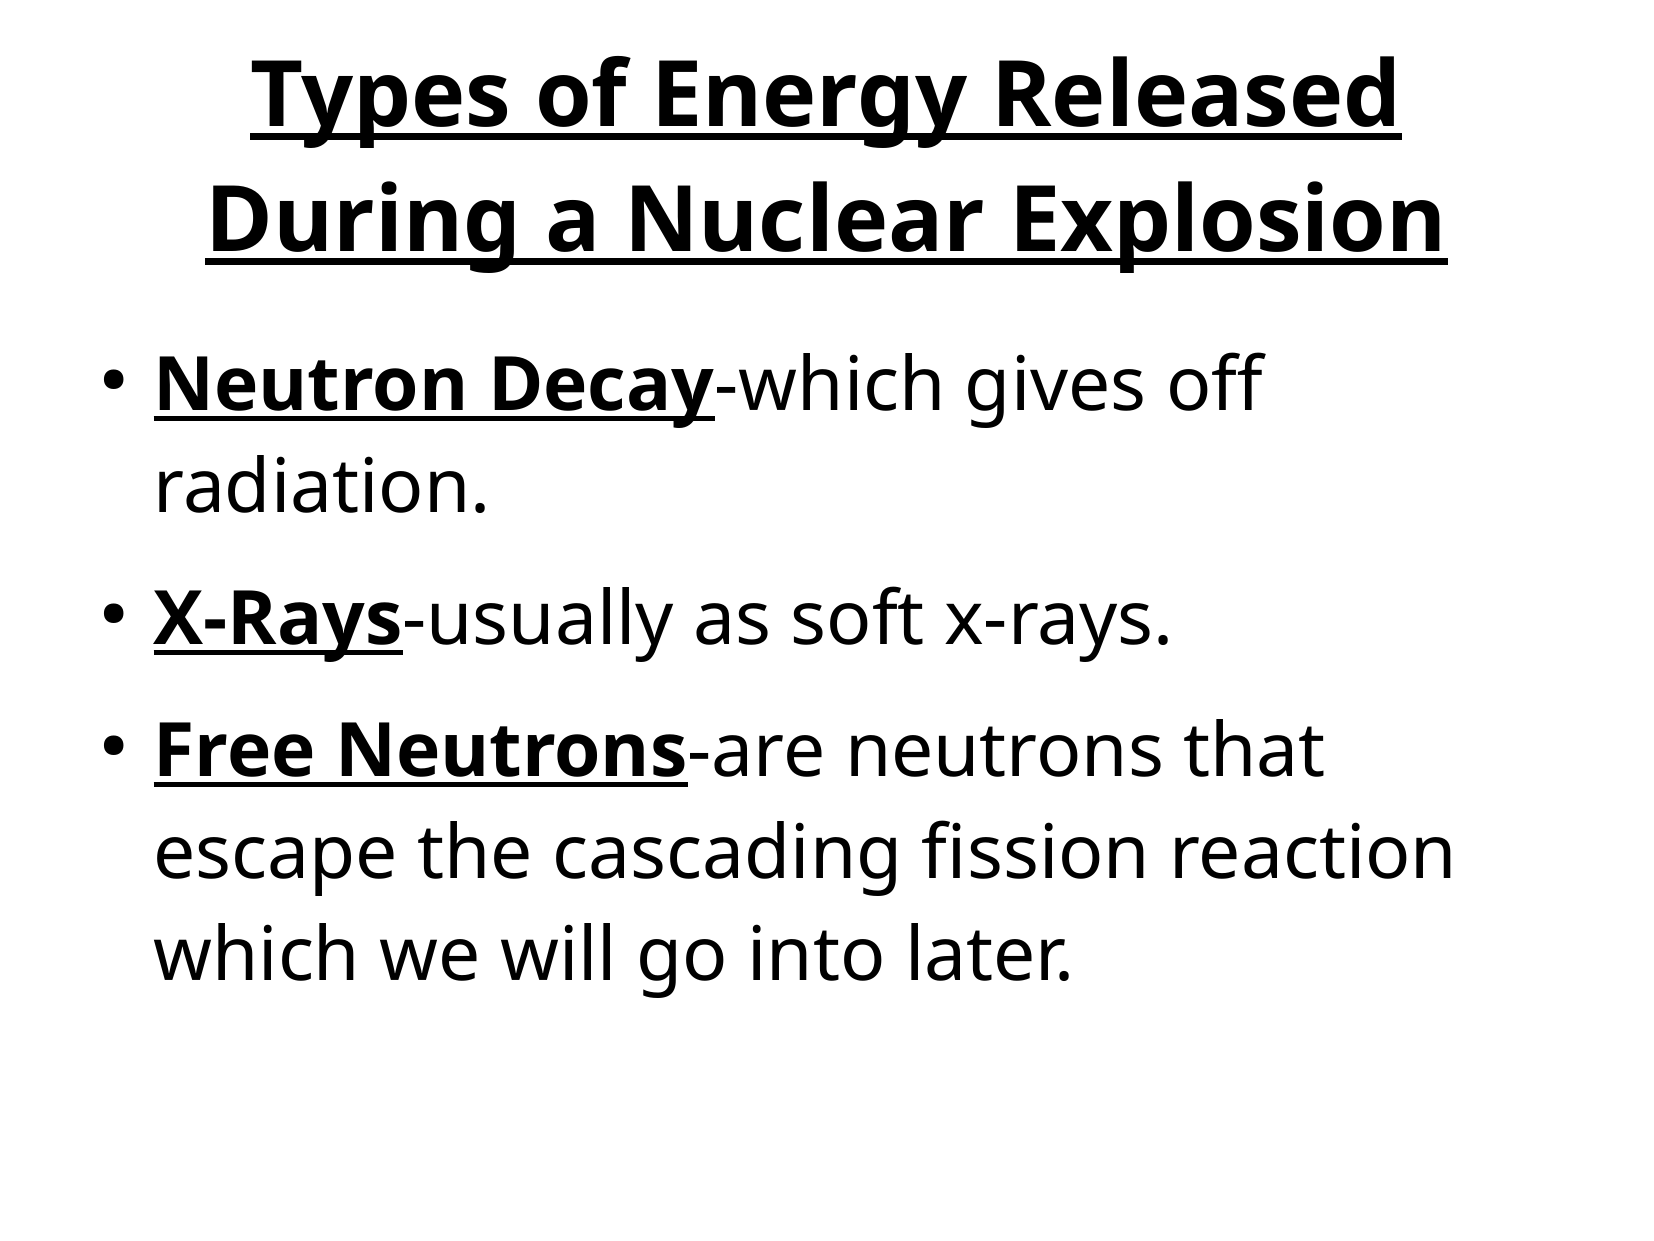

# Types of Energy Released During a Nuclear Explosion
Neutron Decay-which gives off radiation.
X-Rays-usually as soft x-rays.
Free Neutrons-are neutrons that escape the cascading fission reaction which we will go into later.